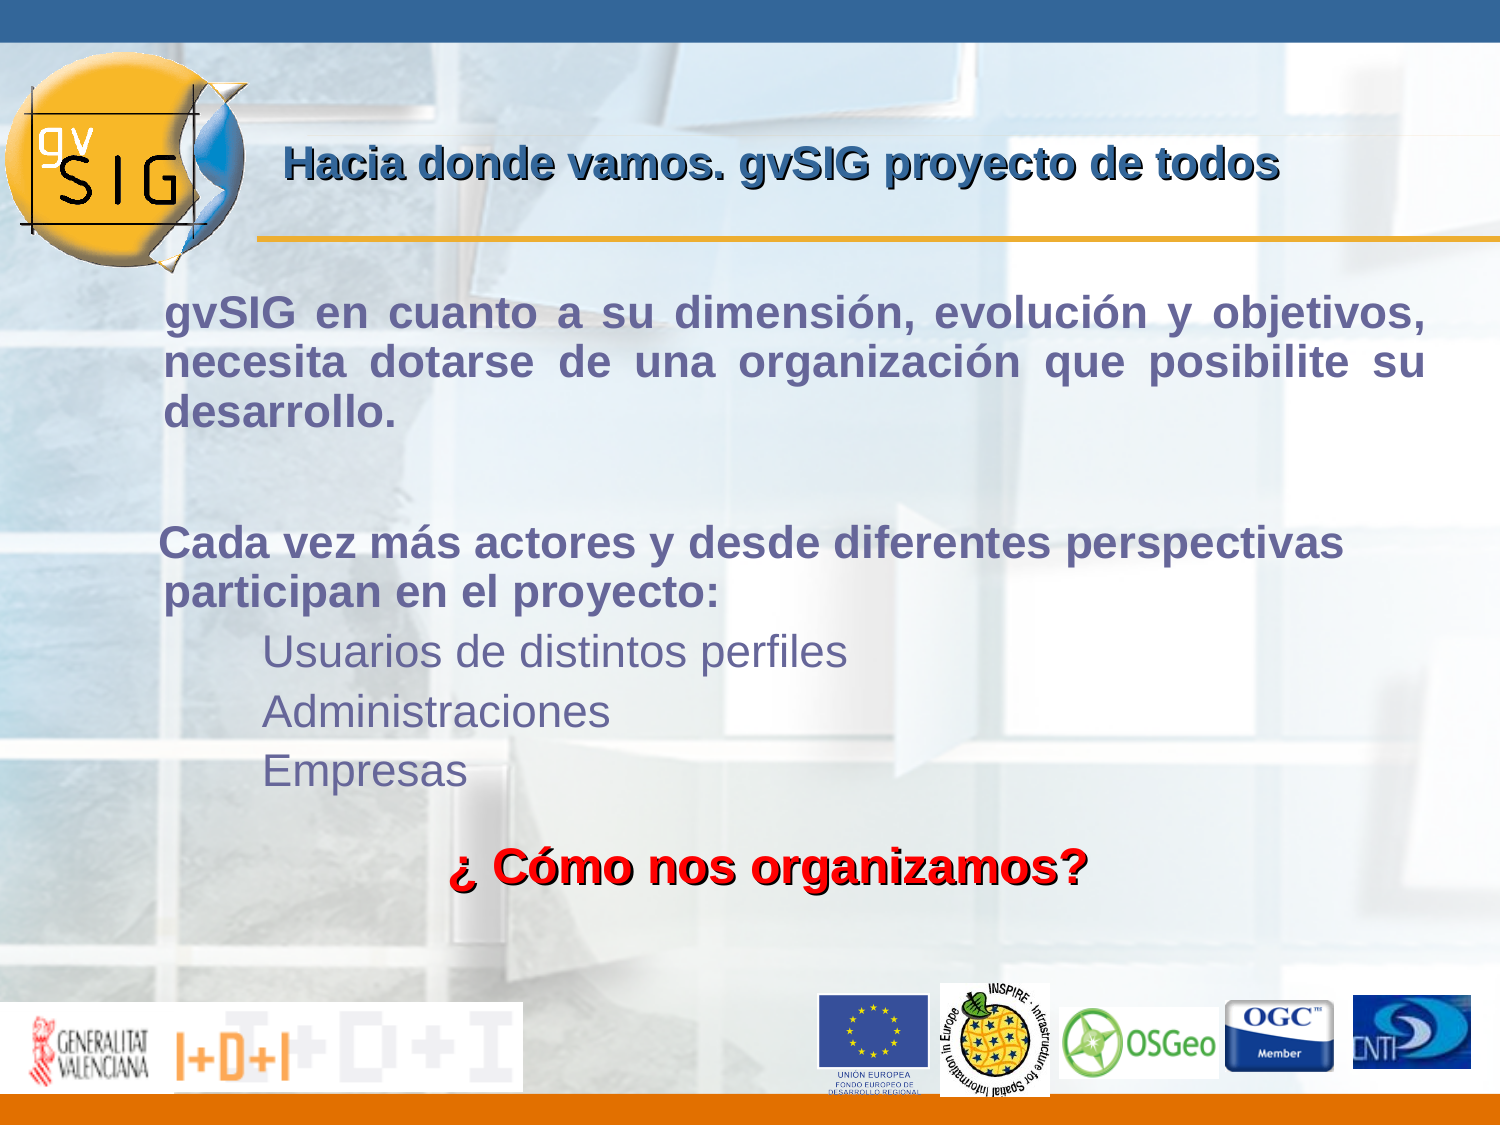

Hacia donde vamos. gvSIG proyecto de todos
# gvSIG en cuanto a su dimensión, evolución y objetivos, necesita dotarse de una organización que posibilite su desarrollo.
 Cada vez más actores y desde diferentes perspectivas participan en el proyecto:
 Usuarios de distintos perfiles
 Administraciones
 Empresas
¿ Cómo nos organizamos?